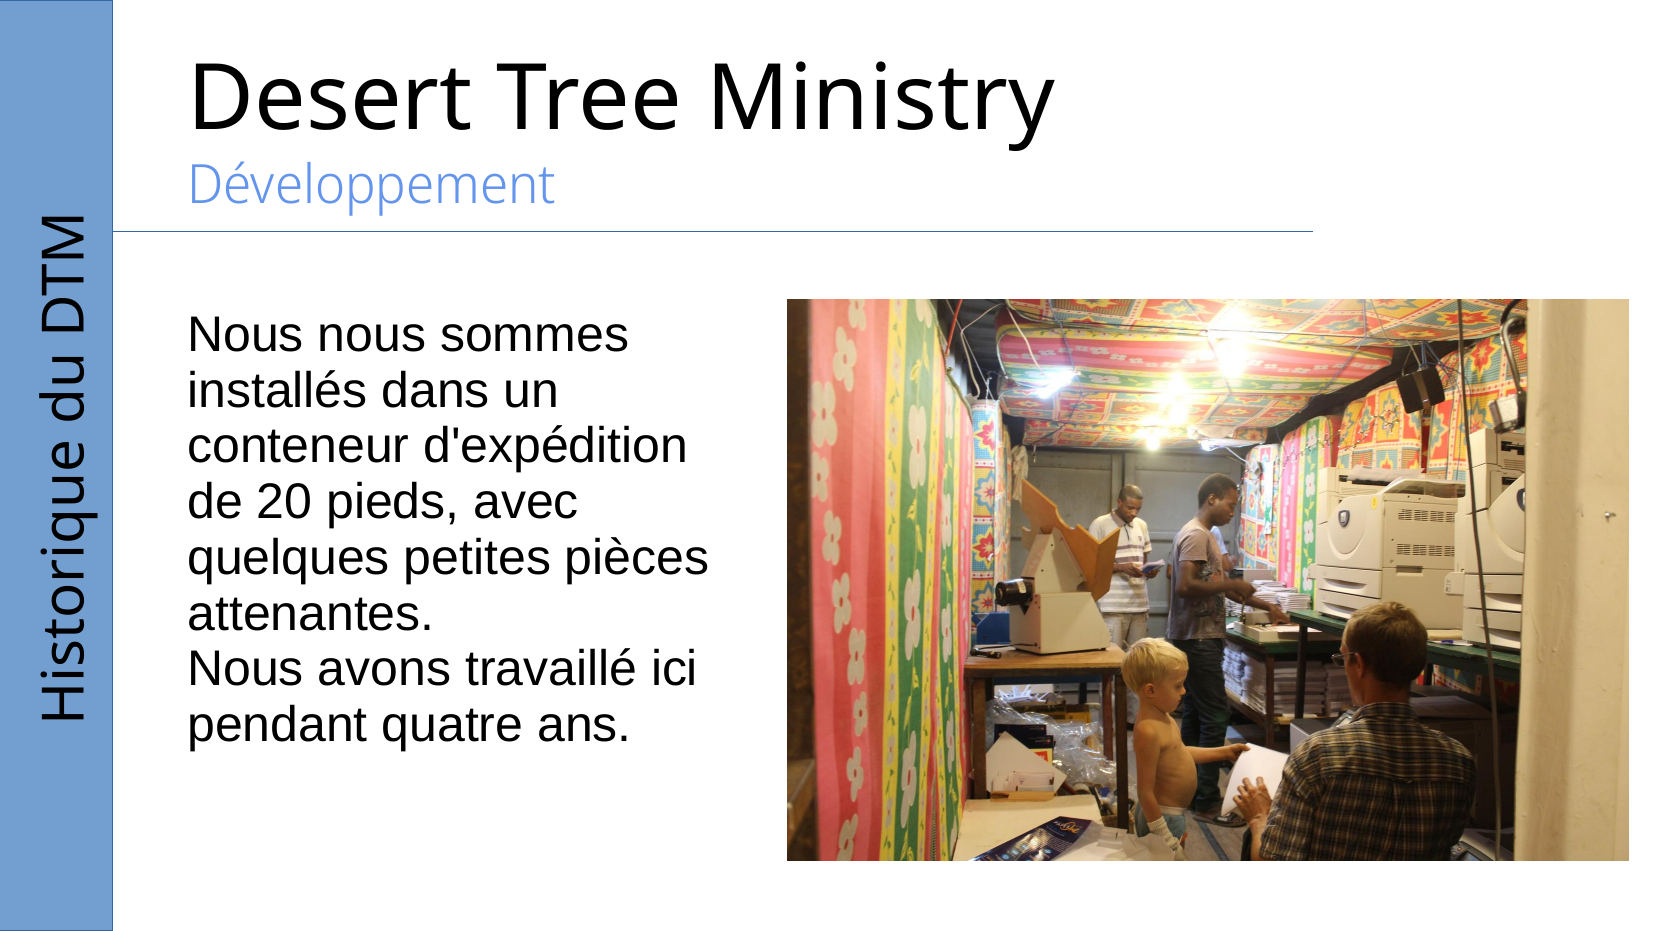

# Desert Tree Ministry
Développement
Nous nous sommes installés dans un conteneur d'expédition de 20 pieds, avec quelques petites pièces attenantes.
Nous avons travaillé ici pendant quatre ans.
Historique du DTM